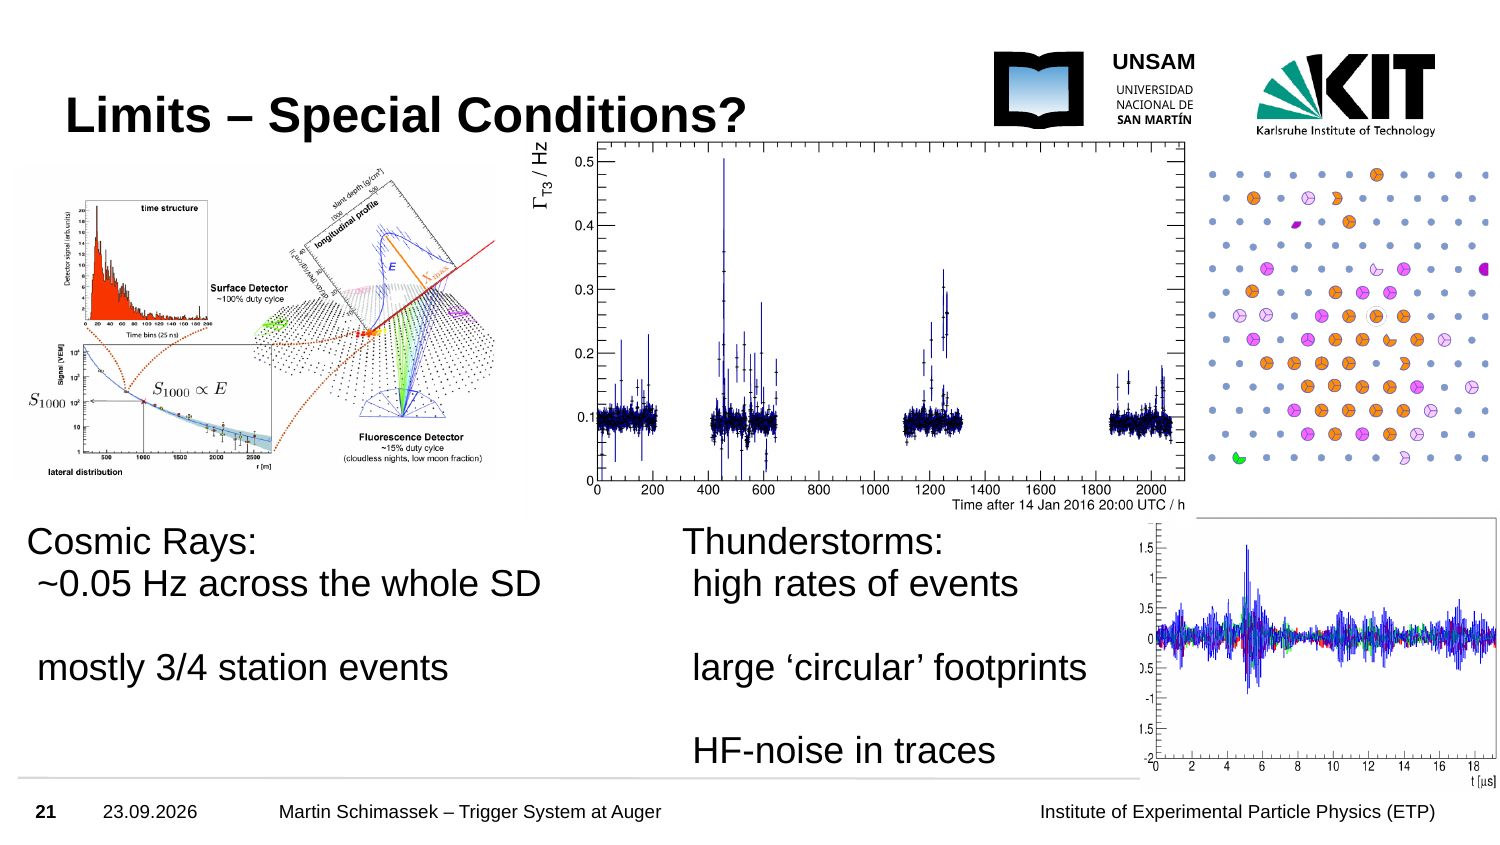

# Limits – Special Conditions?
Cosmic Rays:
 ~0.05 Hz across the whole SD
 mostly 3/4 station events
Thunderstorms:
 high rates of events
 large ‘circular’ footprints
 HF-noise in traces